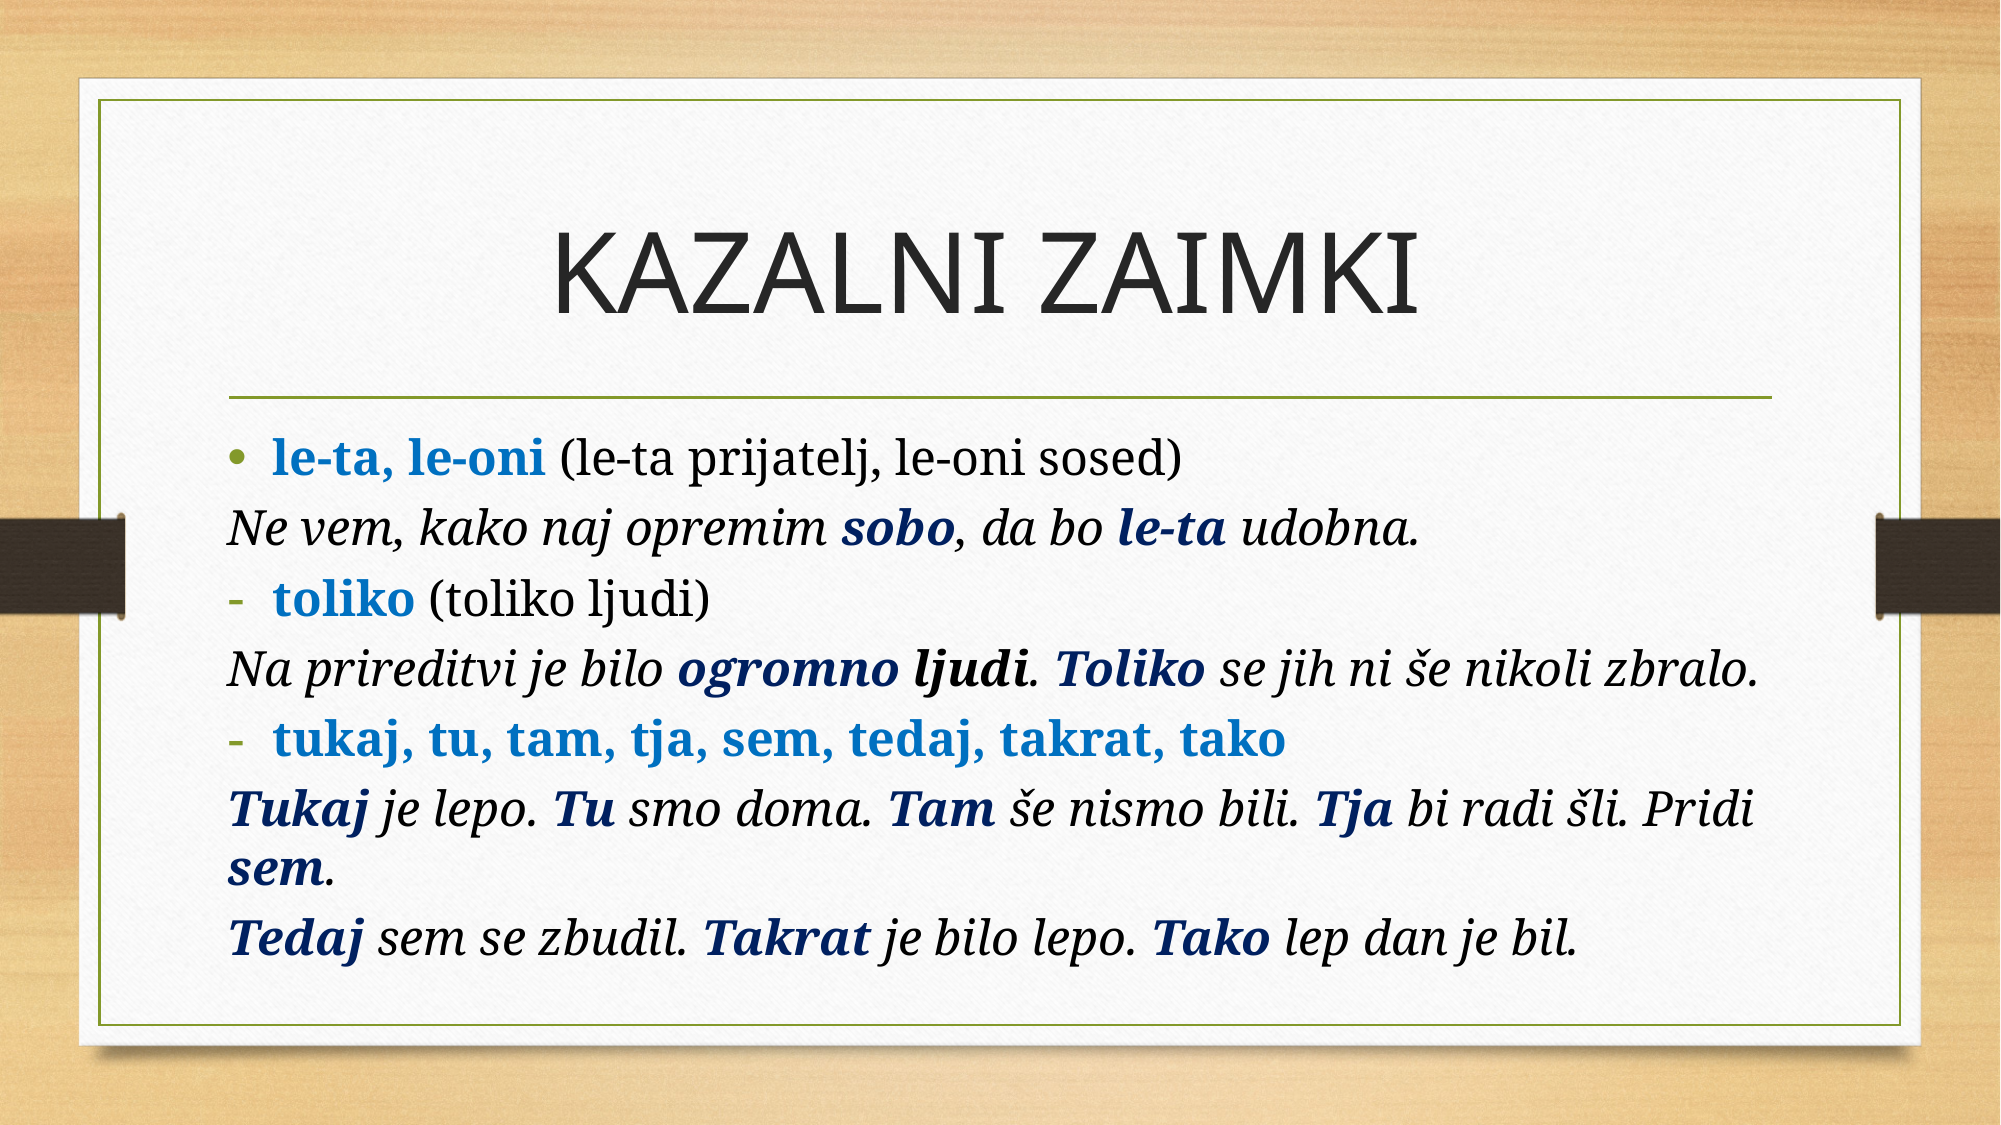

# KAZALNI ZAIMKI
le-ta, le-oni (le-ta prijatelj, le-oni sosed)
Ne vem, kako naj opremim sobo, da bo le-ta udobna.
toliko (toliko ljudi)
Na prireditvi je bilo ogromno ljudi. Toliko se jih ni še nikoli zbralo.
tukaj, tu, tam, tja, sem, tedaj, takrat, tako
Tukaj je lepo. Tu smo doma. Tam še nismo bili. Tja bi radi šli. Pridi sem.
Tedaj sem se zbudil. Takrat je bilo lepo. Tako lep dan je bil.